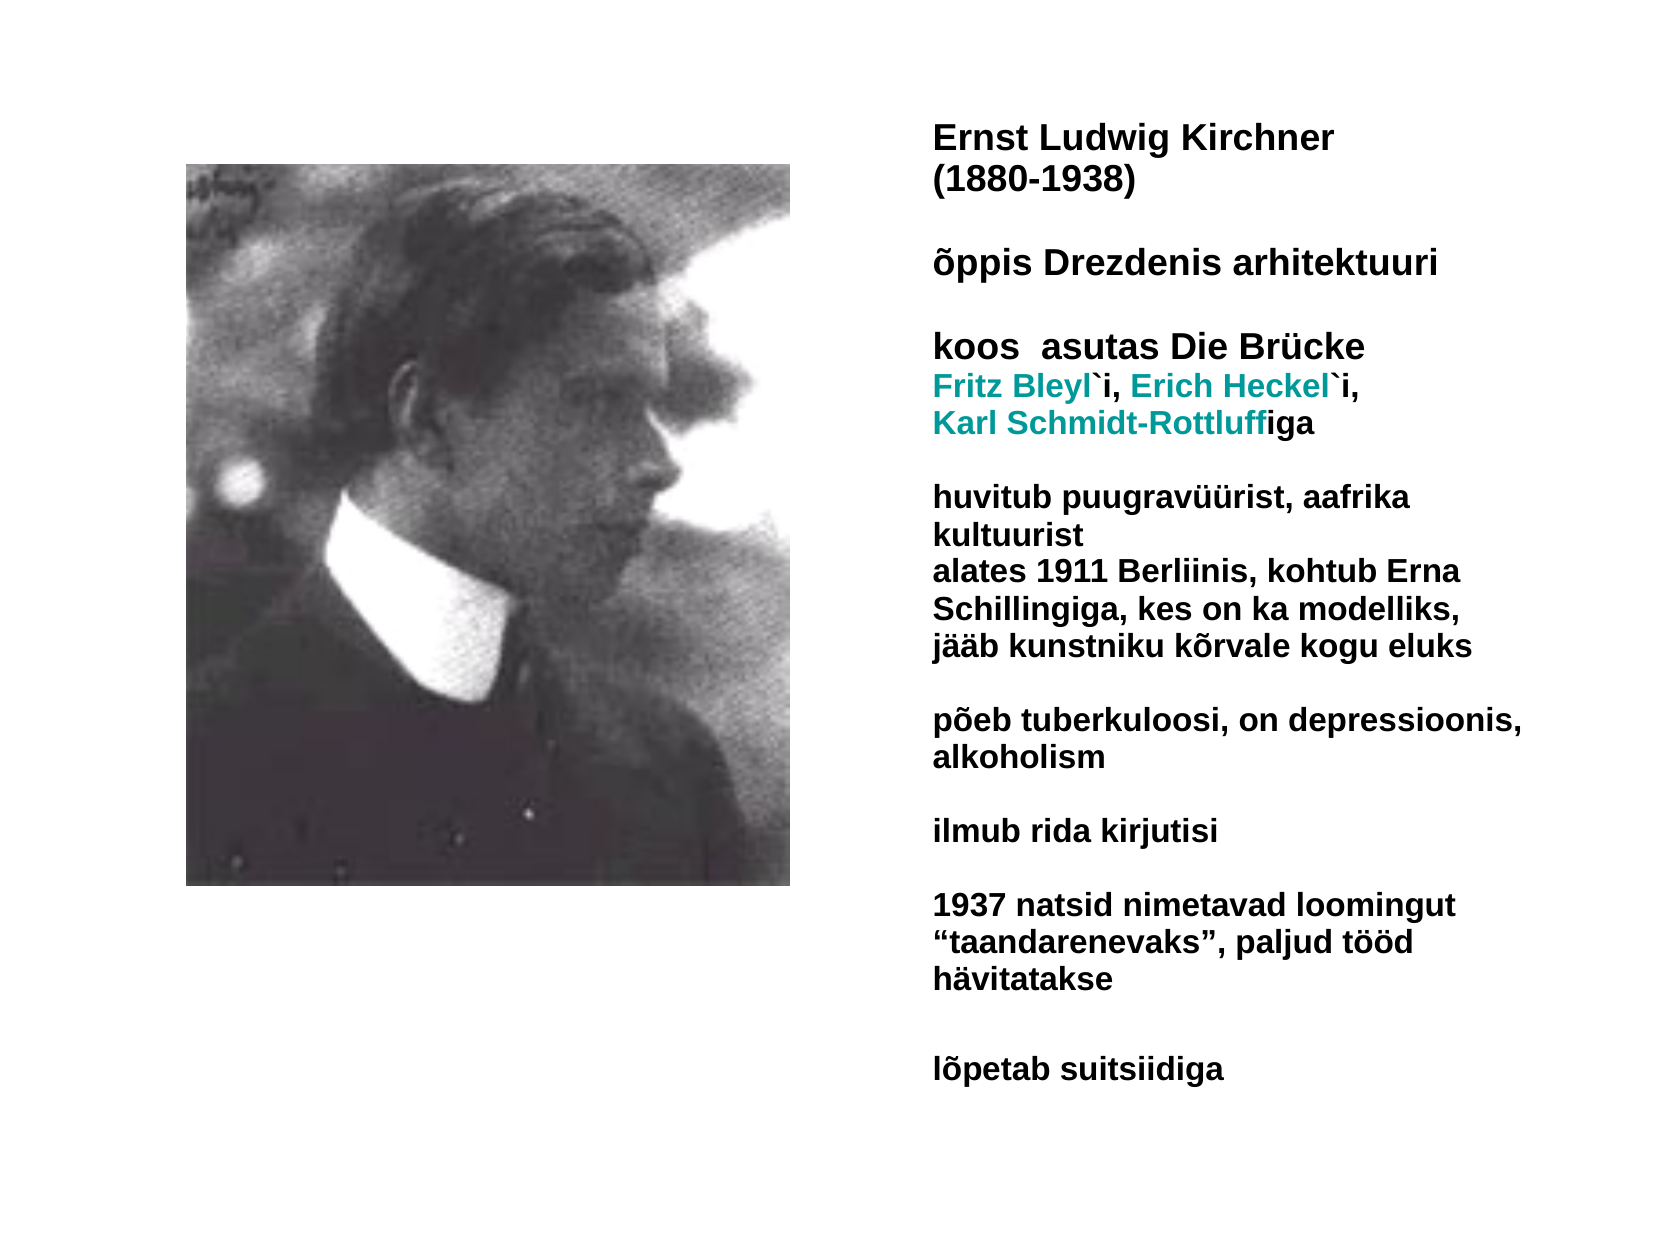

# Ernst Ludwig Kirchner (1880-1938) õppis Drezdenis arhitektuuri koos asutas Die Brücke Fritz Bleyl`i, Erich Heckel`i, Karl Schmidt-Rottluffiga huvitub puugravüürist, aafrika kultuurist alates 1911 Berliinis, kohtub Erna Schillingiga, kes on ka modelliks, jääb kunstniku kõrvale kogu eluks põeb tuberkuloosi, on depressioonis, alkoholism ilmub rida kirjutisi 1937 natsid nimetavad loomingut “taandarenevaks”, paljud tööd hävitatakse lõpetab suitsiidiga